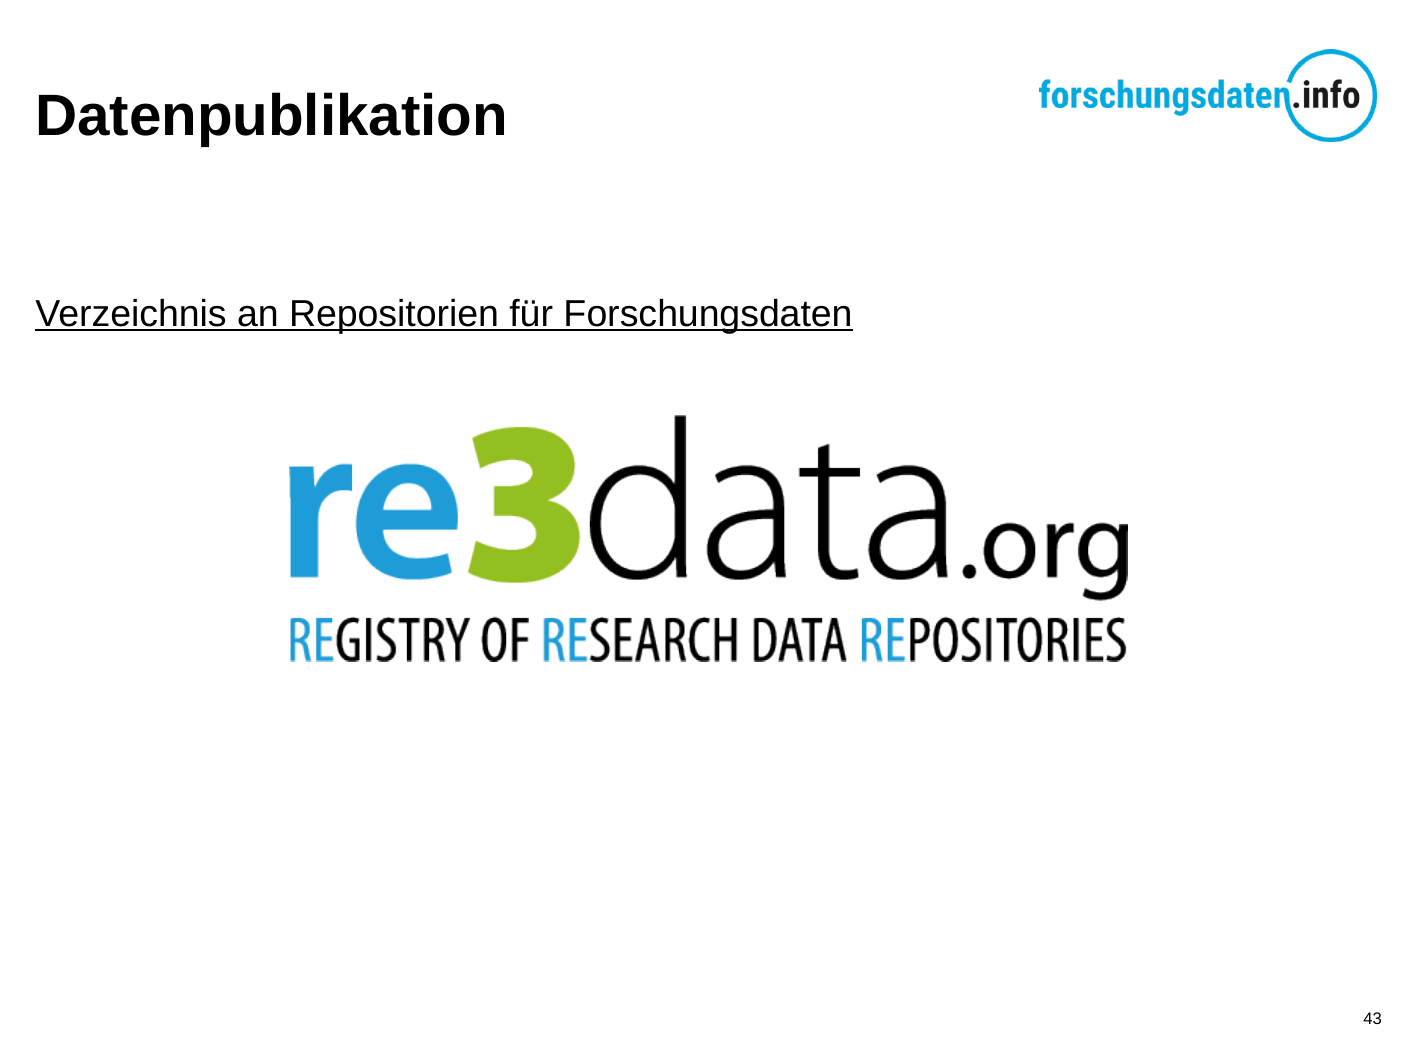

# Datenpublikation
Verzeichnis an Repositorien für Forschungsdaten